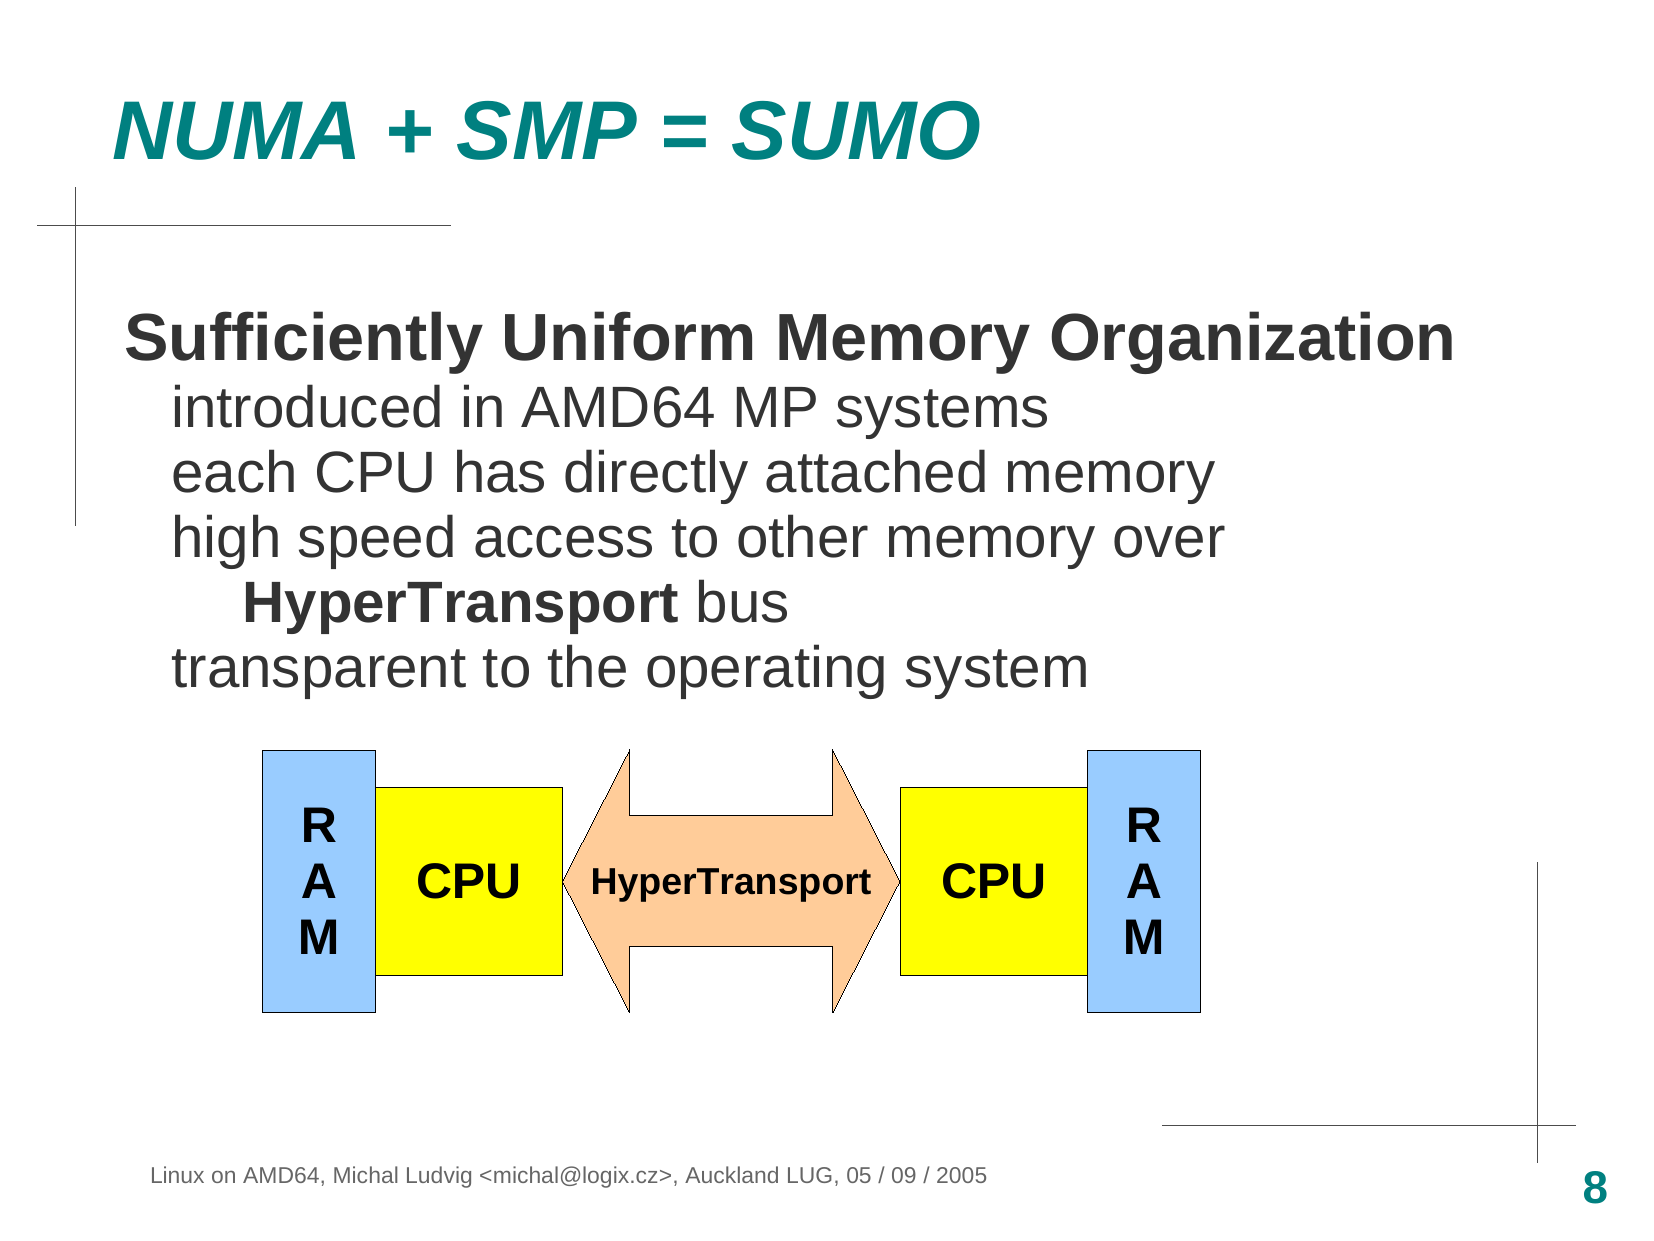

# NUMA + SMP = SUMO
Sufficiently Uniform Memory Organization
introduced in AMD64 MP systems
each CPU has directly attached memory
high speed access to other memory over HyperTransport bus
transparent to the operating system
R
A
M
HyperTransport
R
A
M
CPU
CPU